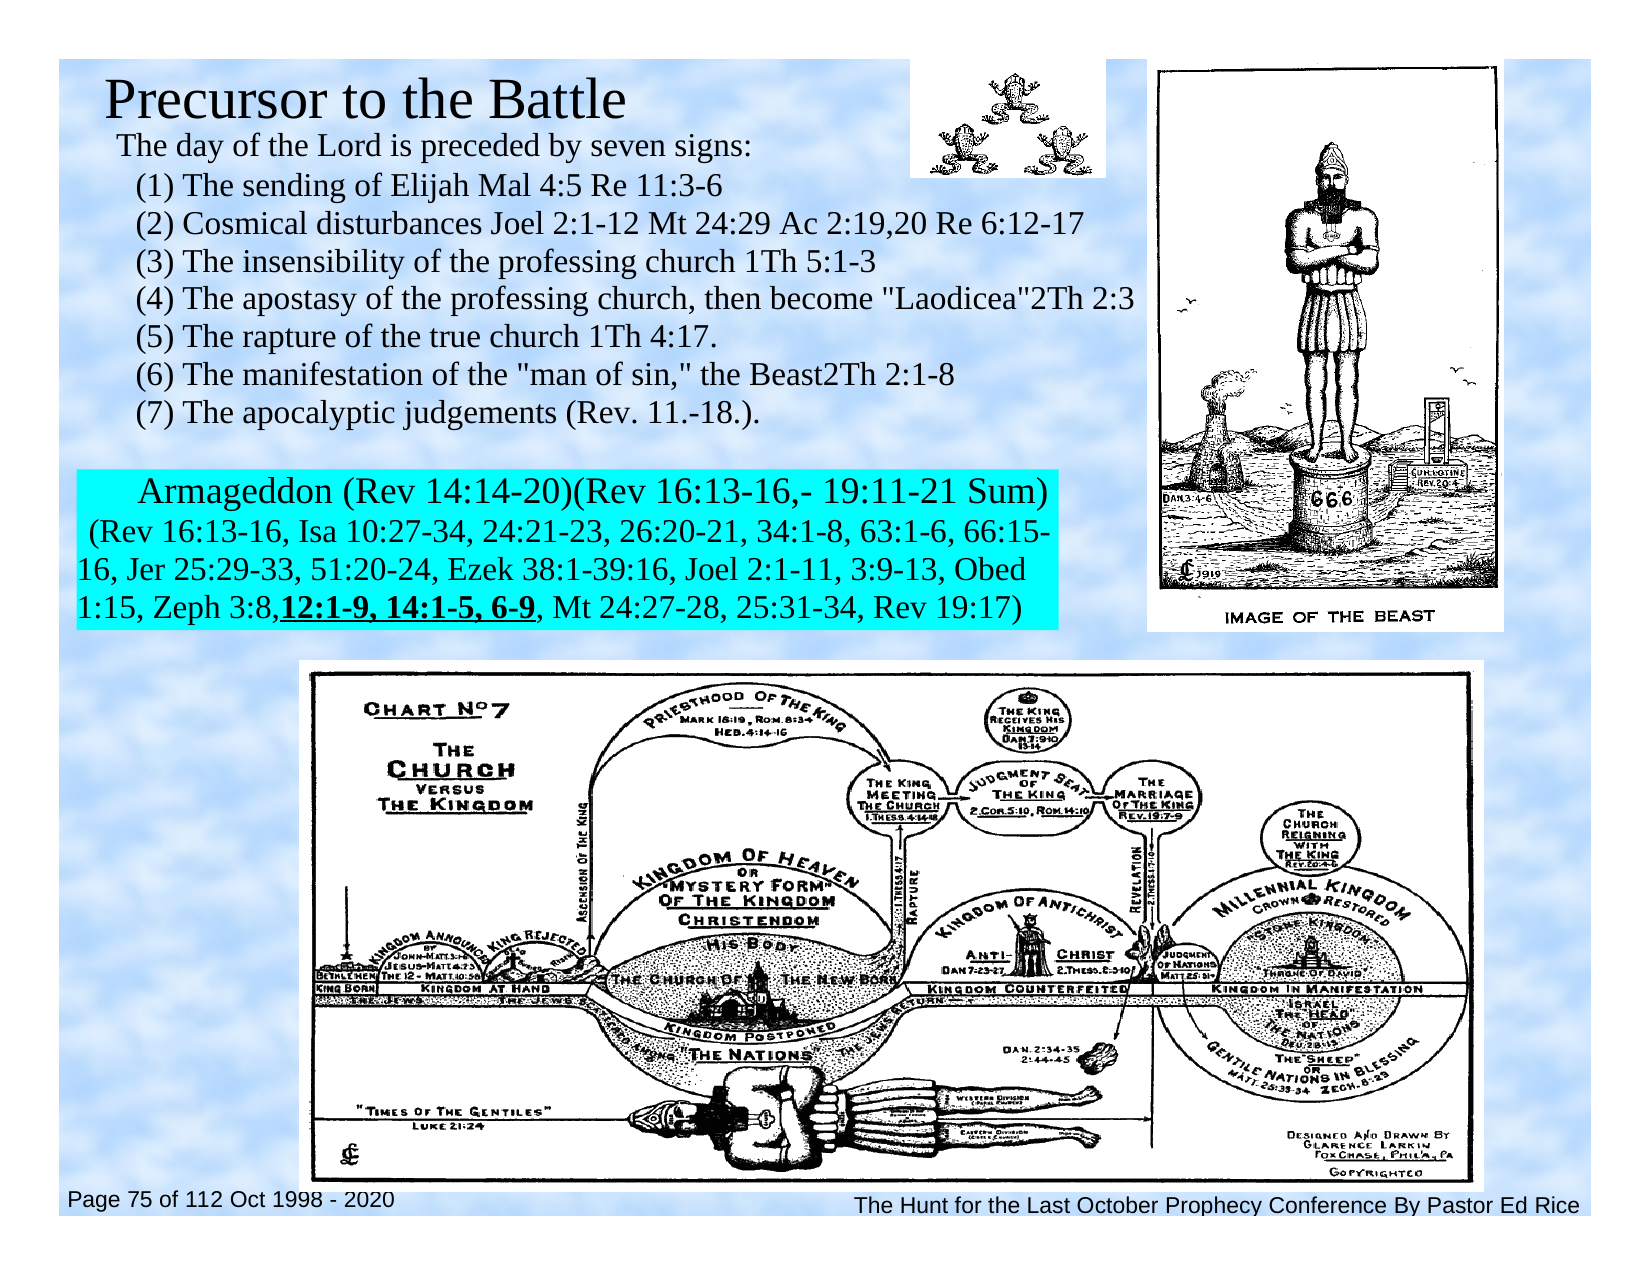

Precursor to the Battle
 The day of the Lord is preceded by seven signs:
 (1) The sending of Elijah Mal 4:5 Re 11:3-6
 (2) Cosmical disturbances Joel 2:1-12 Mt 24:29 Ac 2:19,20 Re 6:12-17
 (3) The insensibility of the professing church 1Th 5:1-3
 (4) The apostasy of the professing church, then become "Laodicea"2Th 2:3
 (5) The rapture of the true church 1Th 4:17.
 (6) The manifestation of the "man of sin," the Beast2Th 2:1-8
 (7) The apocalyptic judgements (Rev. 11.-18.).
 Armageddon (Rev 14:14-20)(Rev 16:13-16,- 19:11-21 Sum)
(Rev 16:13-16, Isa 10:27-34, 24:21-23, 26:20-21, 34:1-8, 63:1-6, 66:15-16, Jer 25:29-33, 51:20-24, Ezek 38:1-39:16, Joel 2:1-11, 3:9-13, Obed 1:15, Zeph 3:8,12:1-9, 14:1-5, 6-9, Mt 24:27-28, 25:31-34, Rev 19:17)